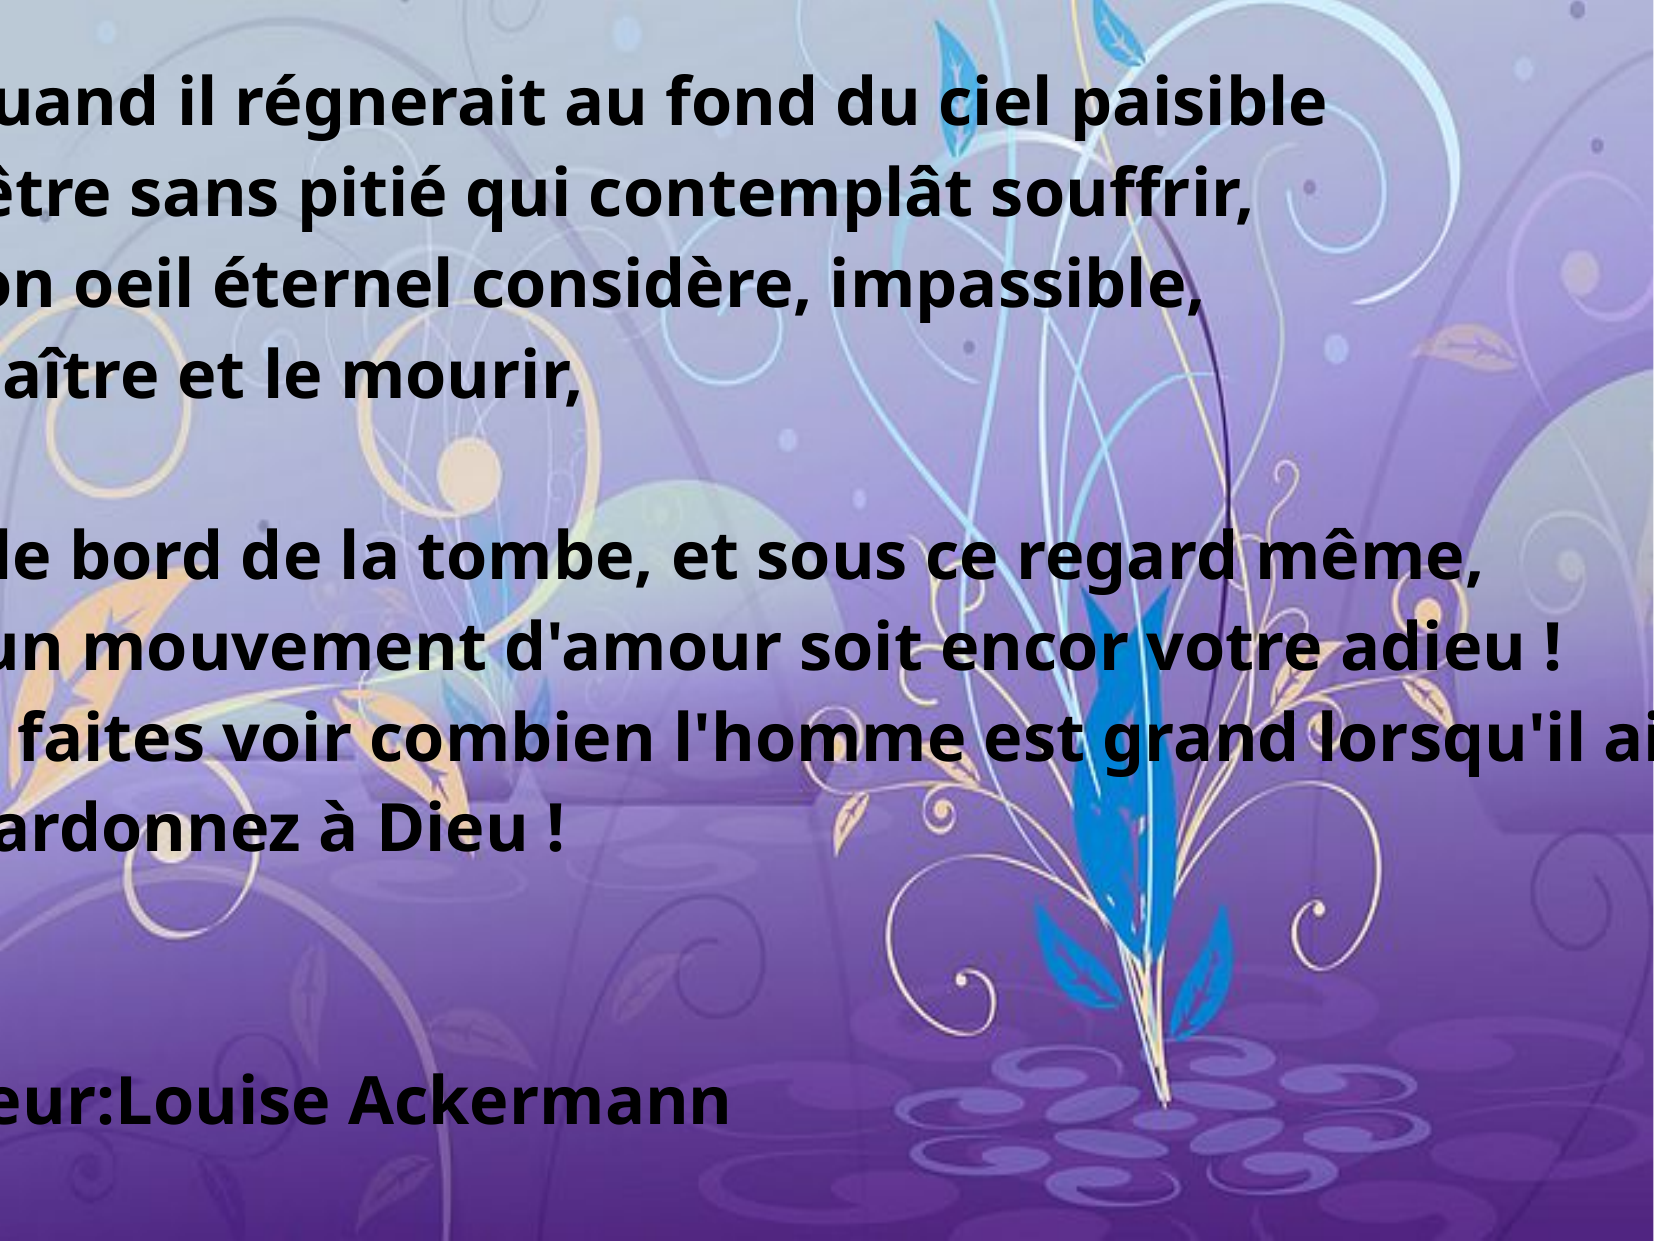

Et quand il régnerait au fond du ciel paisible
Un être sans pitié qui contemplât souffrir,
Si son oeil éternel considère, impassible,
Le naître et le mourir,
Sur le bord de la tombe, et sous ce regard même,
Qu'un mouvement d'amour soit encor votre adieu !
Oui, faites voir combien l'homme est grand lorsqu'il aime,
Et pardonnez à Dieu !
Auteur:Louise Ackermann
#